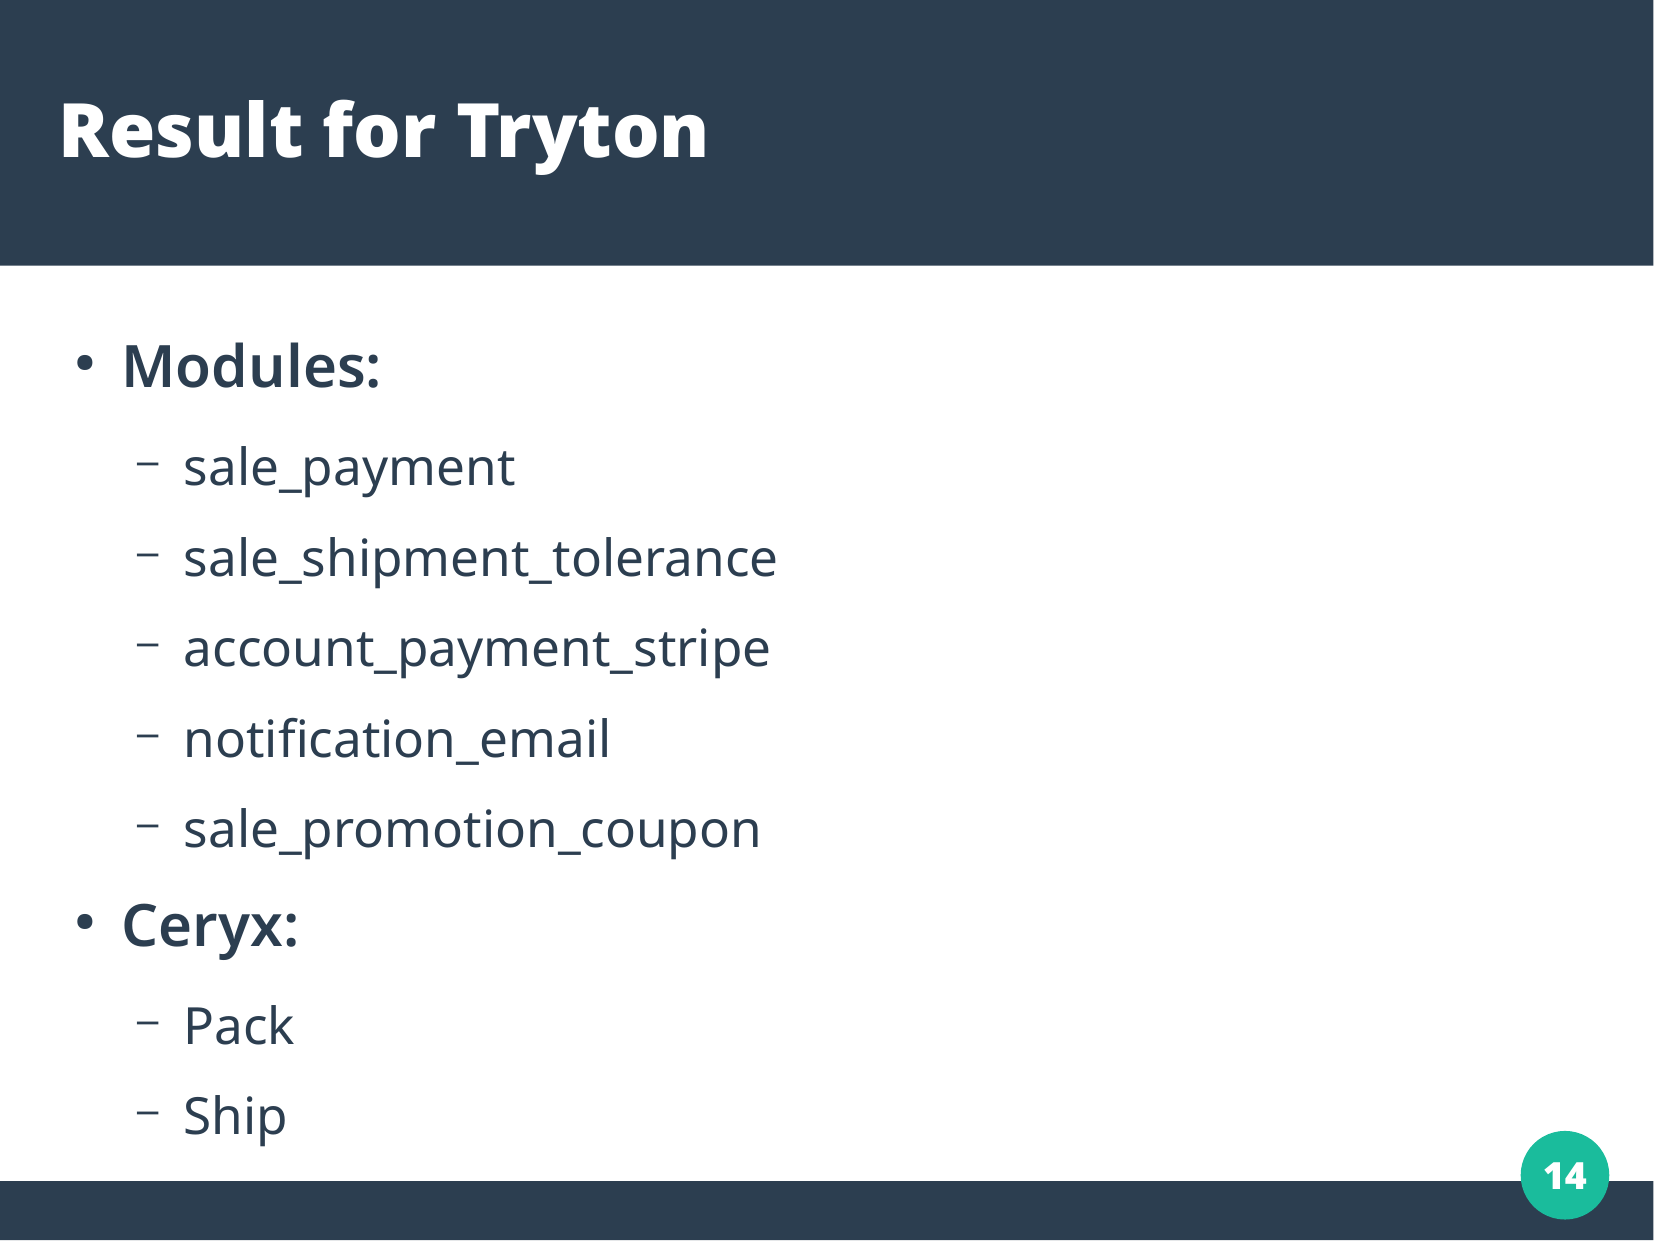

# Result for Tryton
Modules:
sale_payment
sale_shipment_tolerance
account_payment_stripe
notification_email
sale_promotion_coupon
Ceryx:
Pack
Ship
14